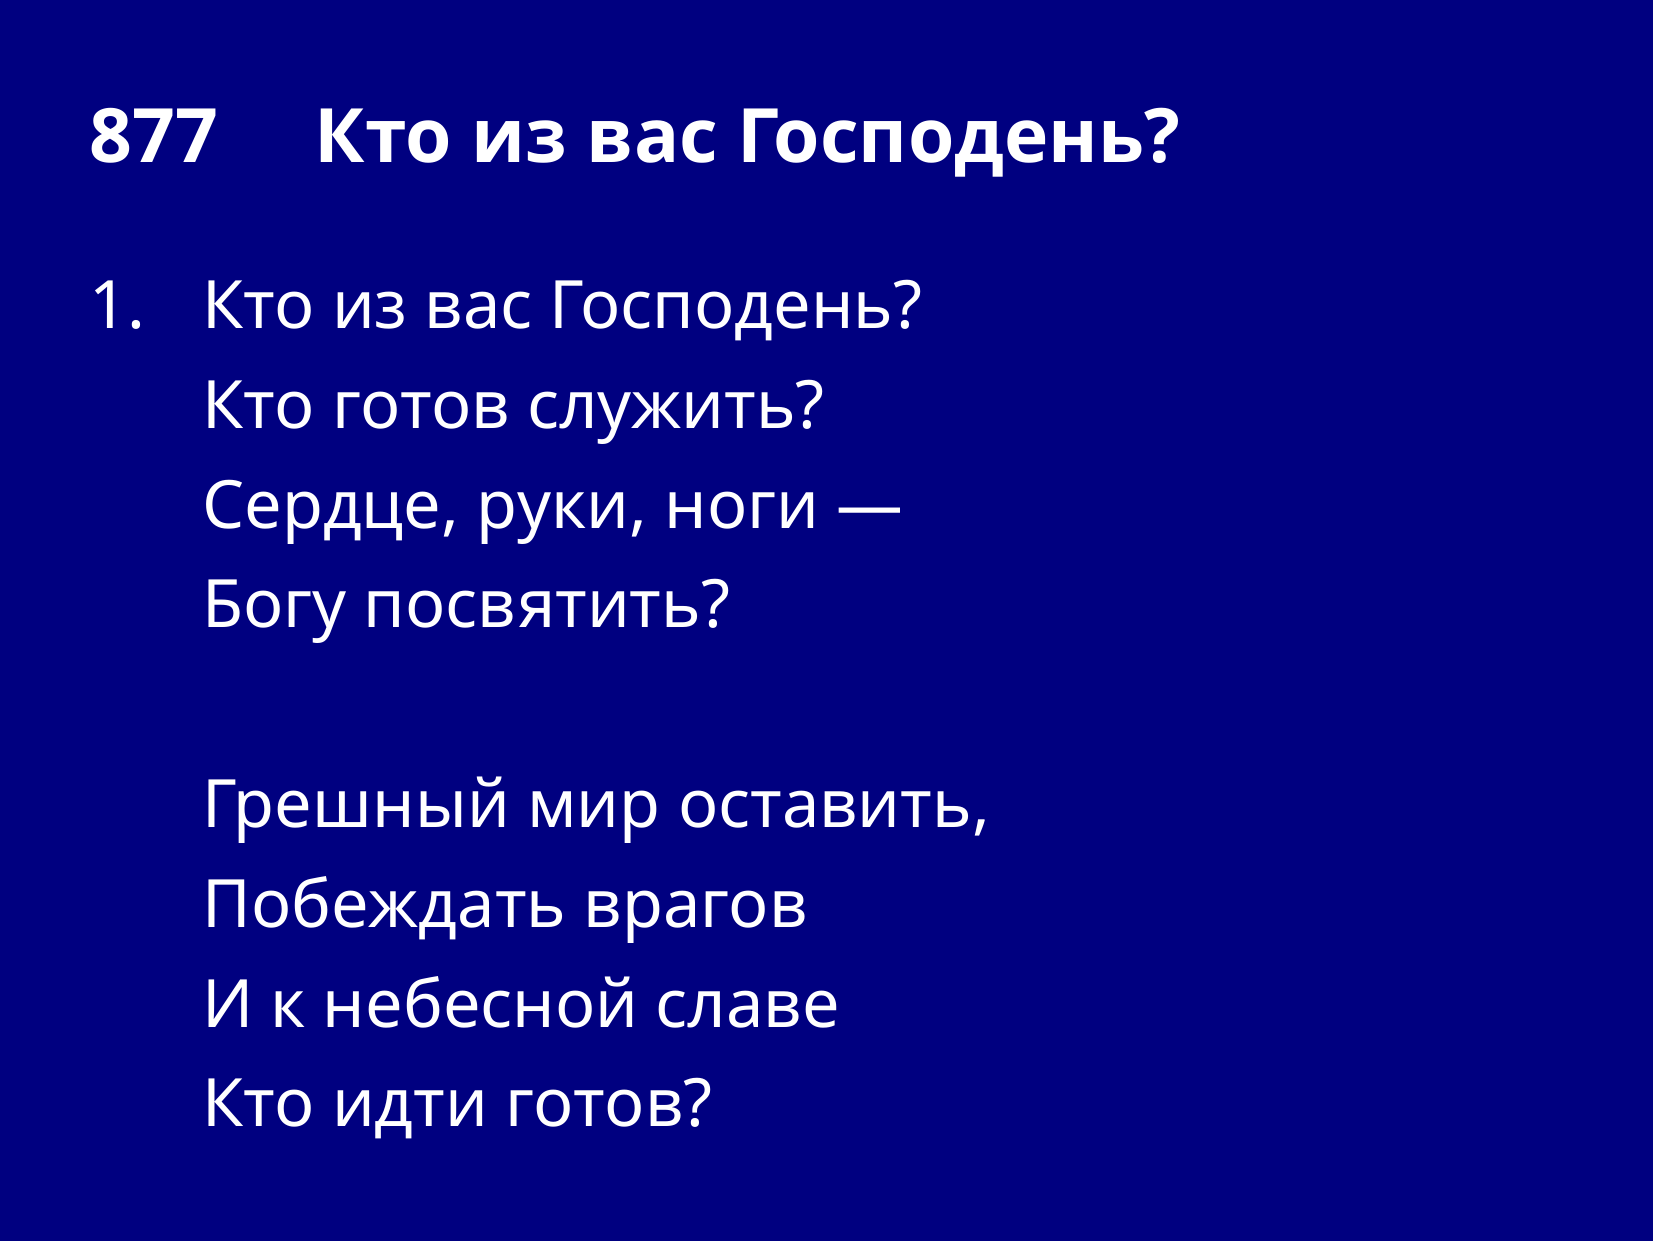

877	Кто из вас Господень?
1.	Кто из вас Господень?
	Кто готов служить?
	Сердце, руки, ноги ―
	Богу посвятить?
	Грешный мир оставить,
	Побеждать врагов
	И к небесной славе
	Кто идти готов?